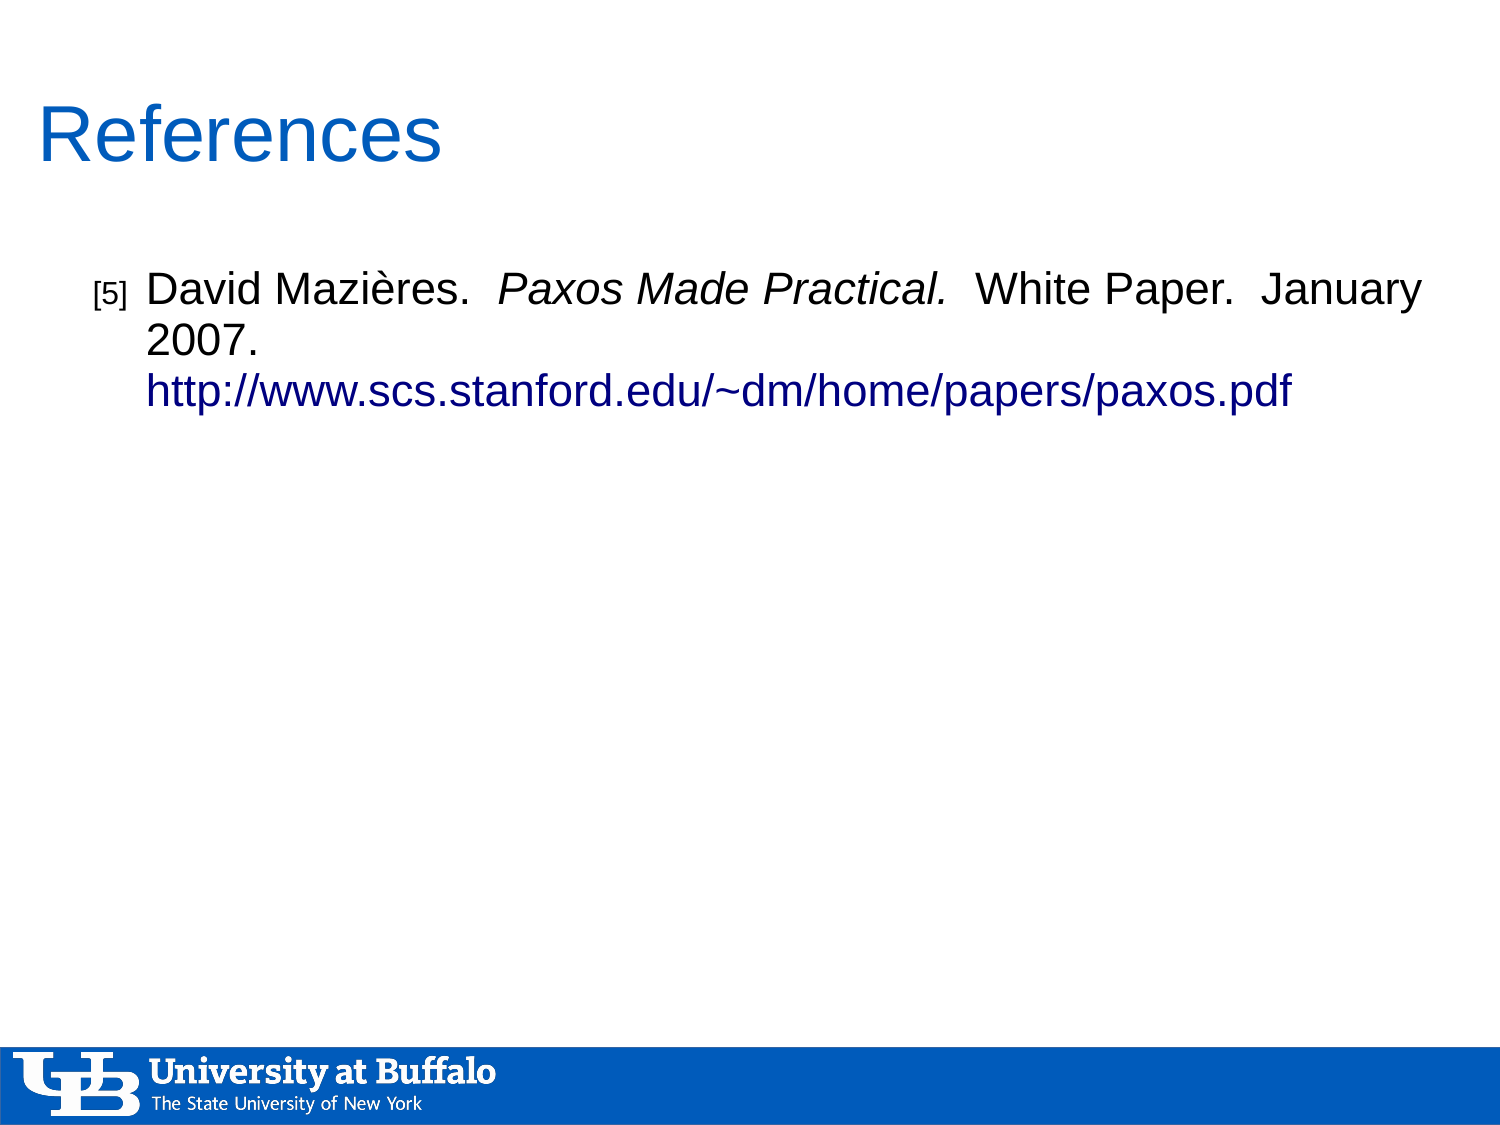

# References
David Mazières. Paxos Made Practical. White Paper. January 2007.
http://www.scs.stanford.edu/~dm/home/papers/paxos.pdf